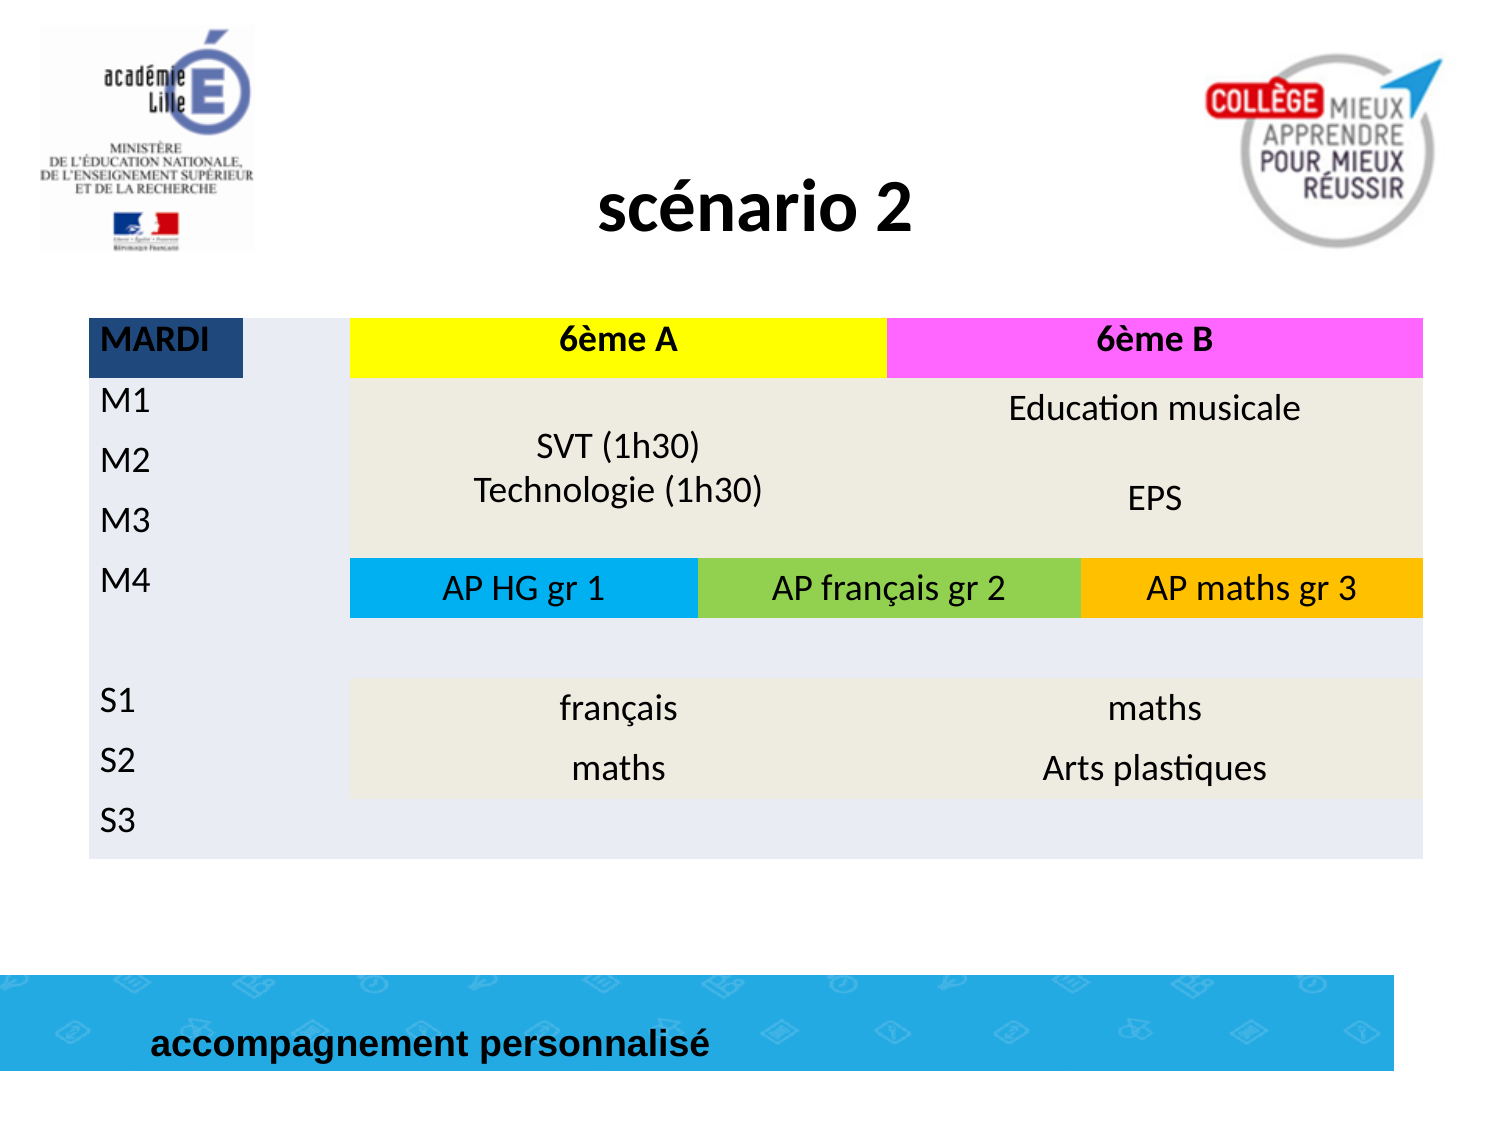

scénario 2
| MARDI | | 6ème A | | 6ème B | |
| --- | --- | --- | --- | --- | --- |
| M1 | | SVT (1h30) Technologie (1h30) | | Education musicale | |
| M2 | | | | EPS | |
| M3 | | | | | |
| M4 | | AP HG gr 1 | AP français gr 2 | | AP maths gr 3 |
| | | | | | |
| S1 | | français | | maths | |
| S2 | | maths | | Arts plastiques | |
| S3 | | | | | |
accompagnement personnalisé